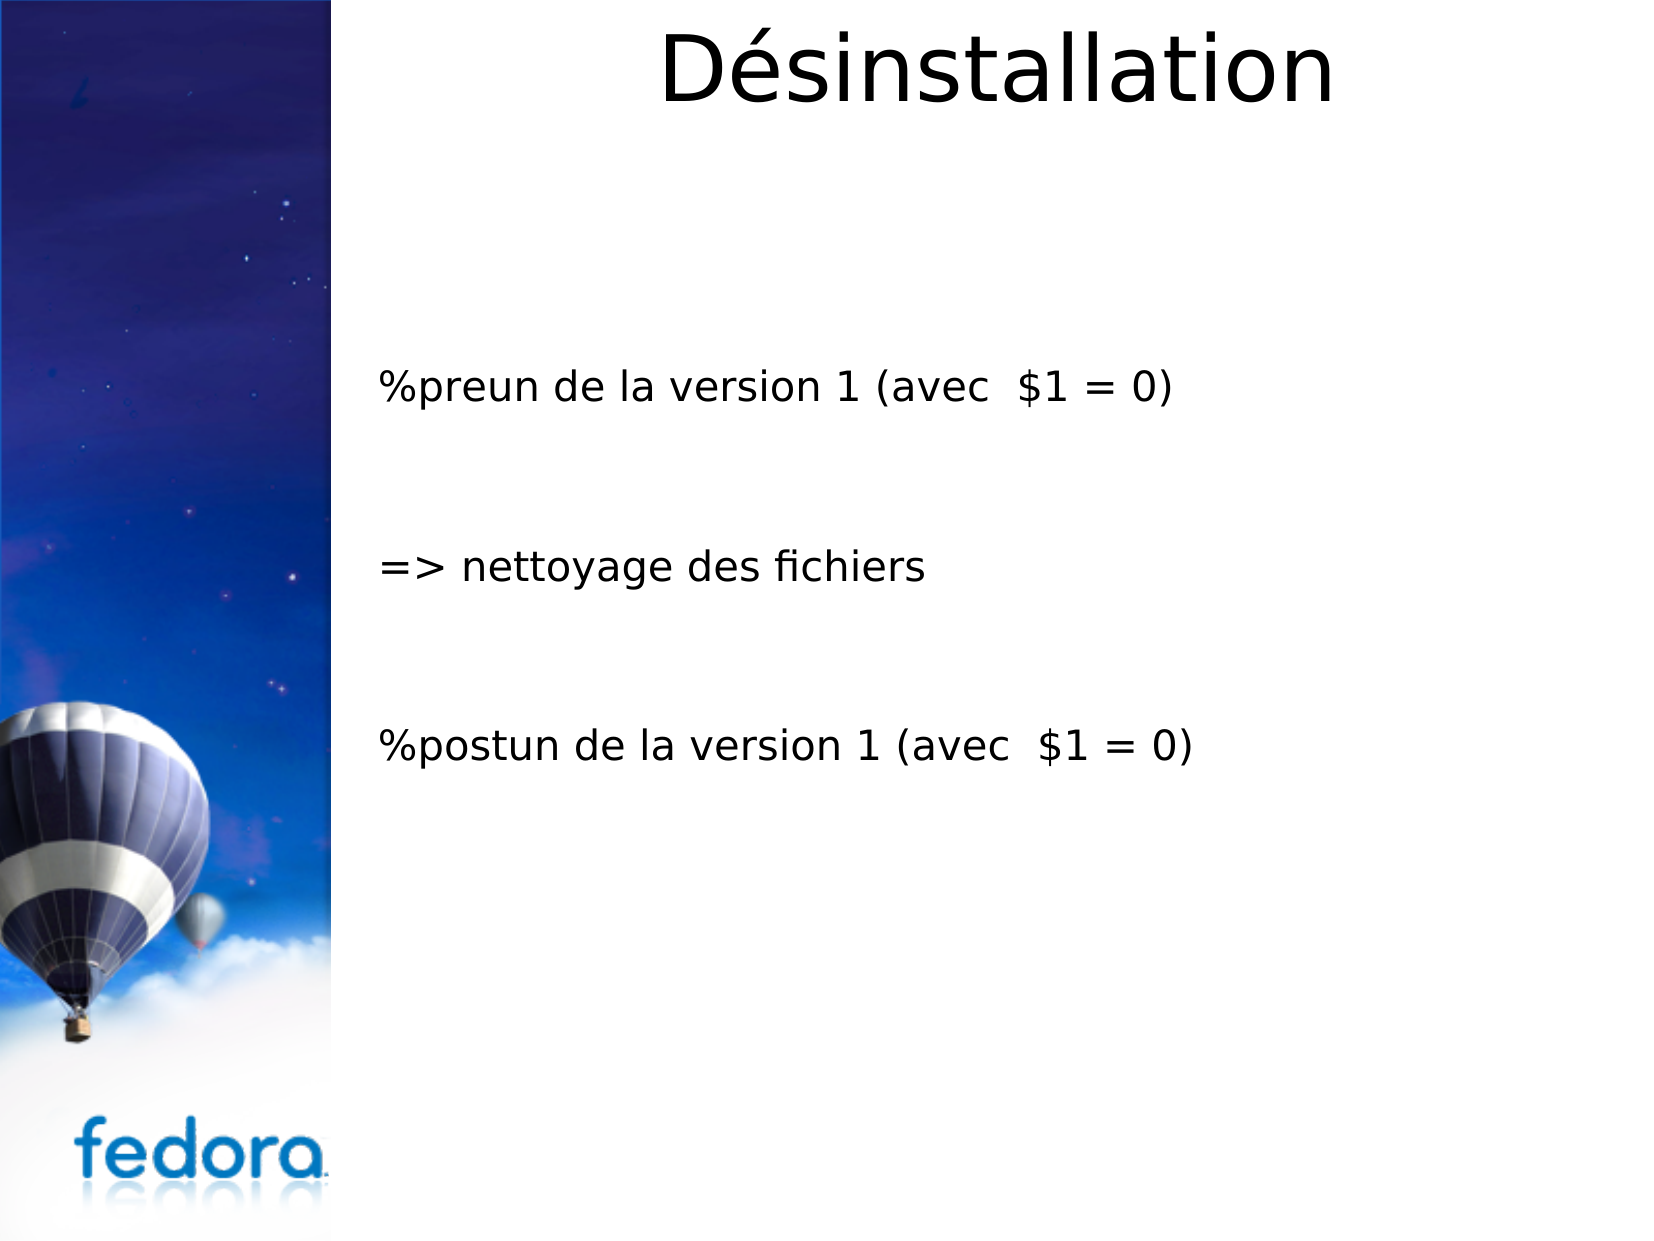

# Désinstallation
%preun de la version 1 (avec $1 = 0)
=> nettoyage des fichiers
%postun de la version 1 (avec $1 = 0)